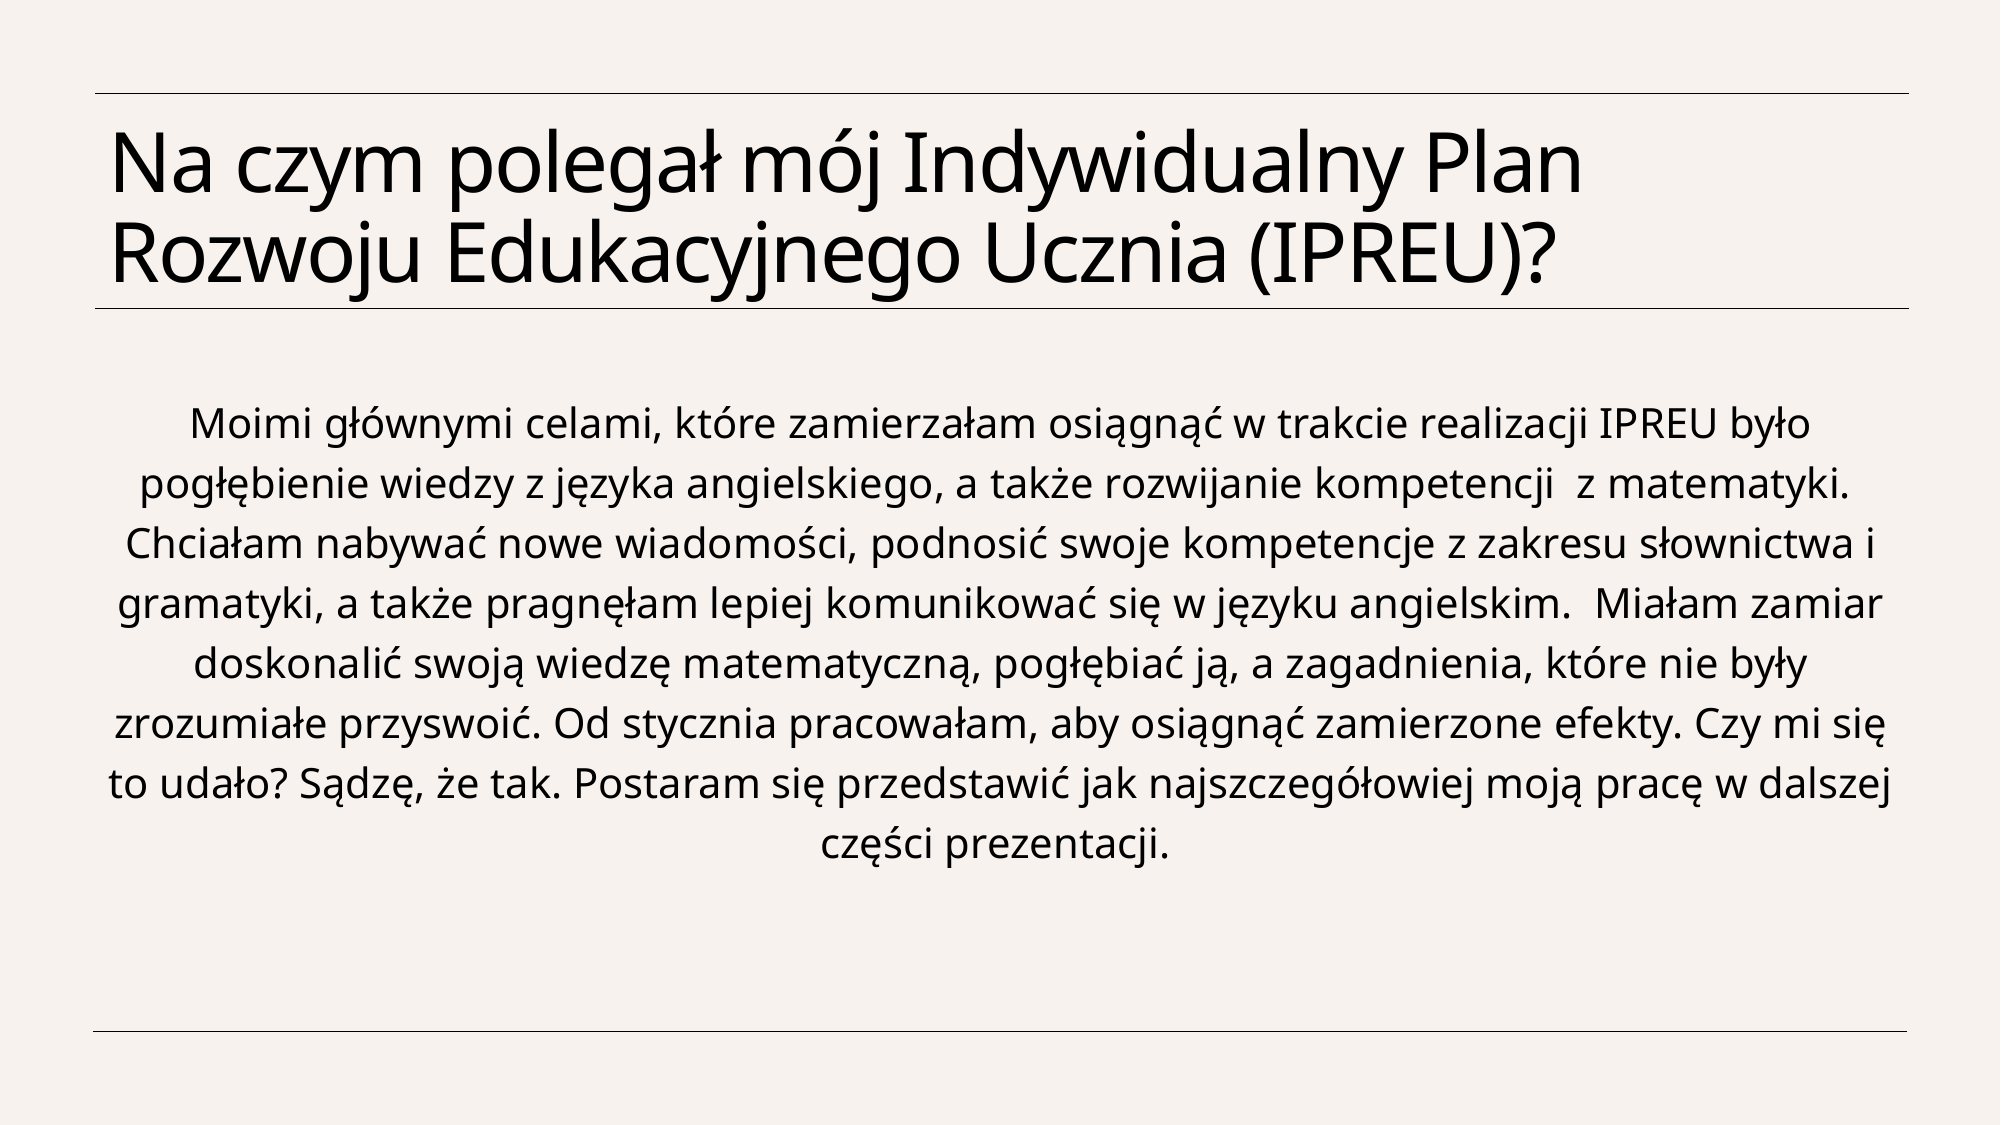

# Na czym polegał mój Indywidualny Plan Rozwoju Edukacyjnego Ucznia (IPREU)?
Moimi głównymi celami, które zamierzałam osiągnąć w trakcie realizacji IPREU było pogłębienie wiedzy z języka angielskiego, a także rozwijanie kompetencji  z matematyki.  Chciałam nabywać nowe wiadomości, podnosić swoje kompetencje z zakresu słownictwa i gramatyki, a także pragnęłam lepiej komunikować się w języku angielskim.  Miałam zamiar doskonalić swoją wiedzę matematyczną, pogłębiać ją, a zagadnienia, które nie były zrozumiałe przyswoić. Od stycznia pracowałam, aby osiągnąć zamierzone efekty. Czy mi się to udało? Sądzę, że tak. Postaram się przedstawić jak najszczegółowiej moją pracę w dalszej części prezentacji.